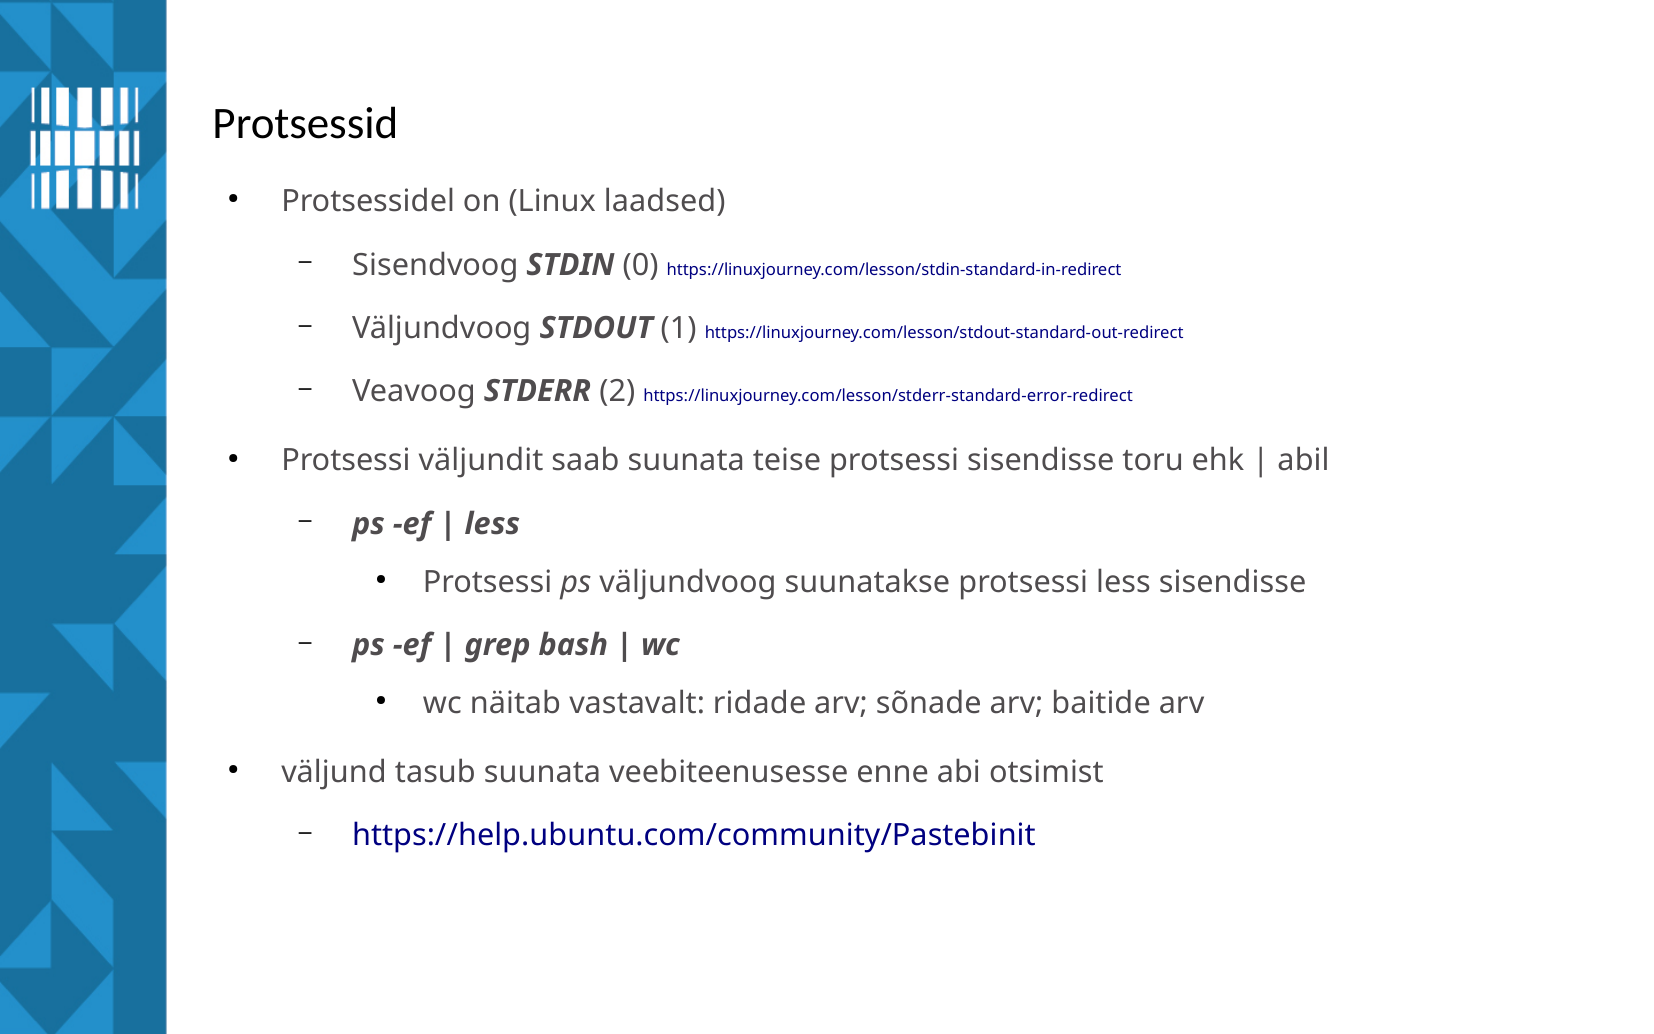

# Protsessid
Protsessidel on (Linux laadsed)
Sisendvoog STDIN (0) https://linuxjourney.com/lesson/stdin-standard-in-redirect
Väljundvoog STDOUT (1) https://linuxjourney.com/lesson/stdout-standard-out-redirect
Veavoog STDERR (2) https://linuxjourney.com/lesson/stderr-standard-error-redirect
Protsessi väljundit saab suunata teise protsessi sisendisse toru ehk | abil
ps -ef | less
Protsessi ps väljundvoog suunatakse protsessi less sisendisse
ps -ef | grep bash | wc
wc näitab vastavalt: ridade arv; sõnade arv; baitide arv
väljund tasub suunata veebiteenusesse enne abi otsimist
https://help.ubuntu.com/community/Pastebinit